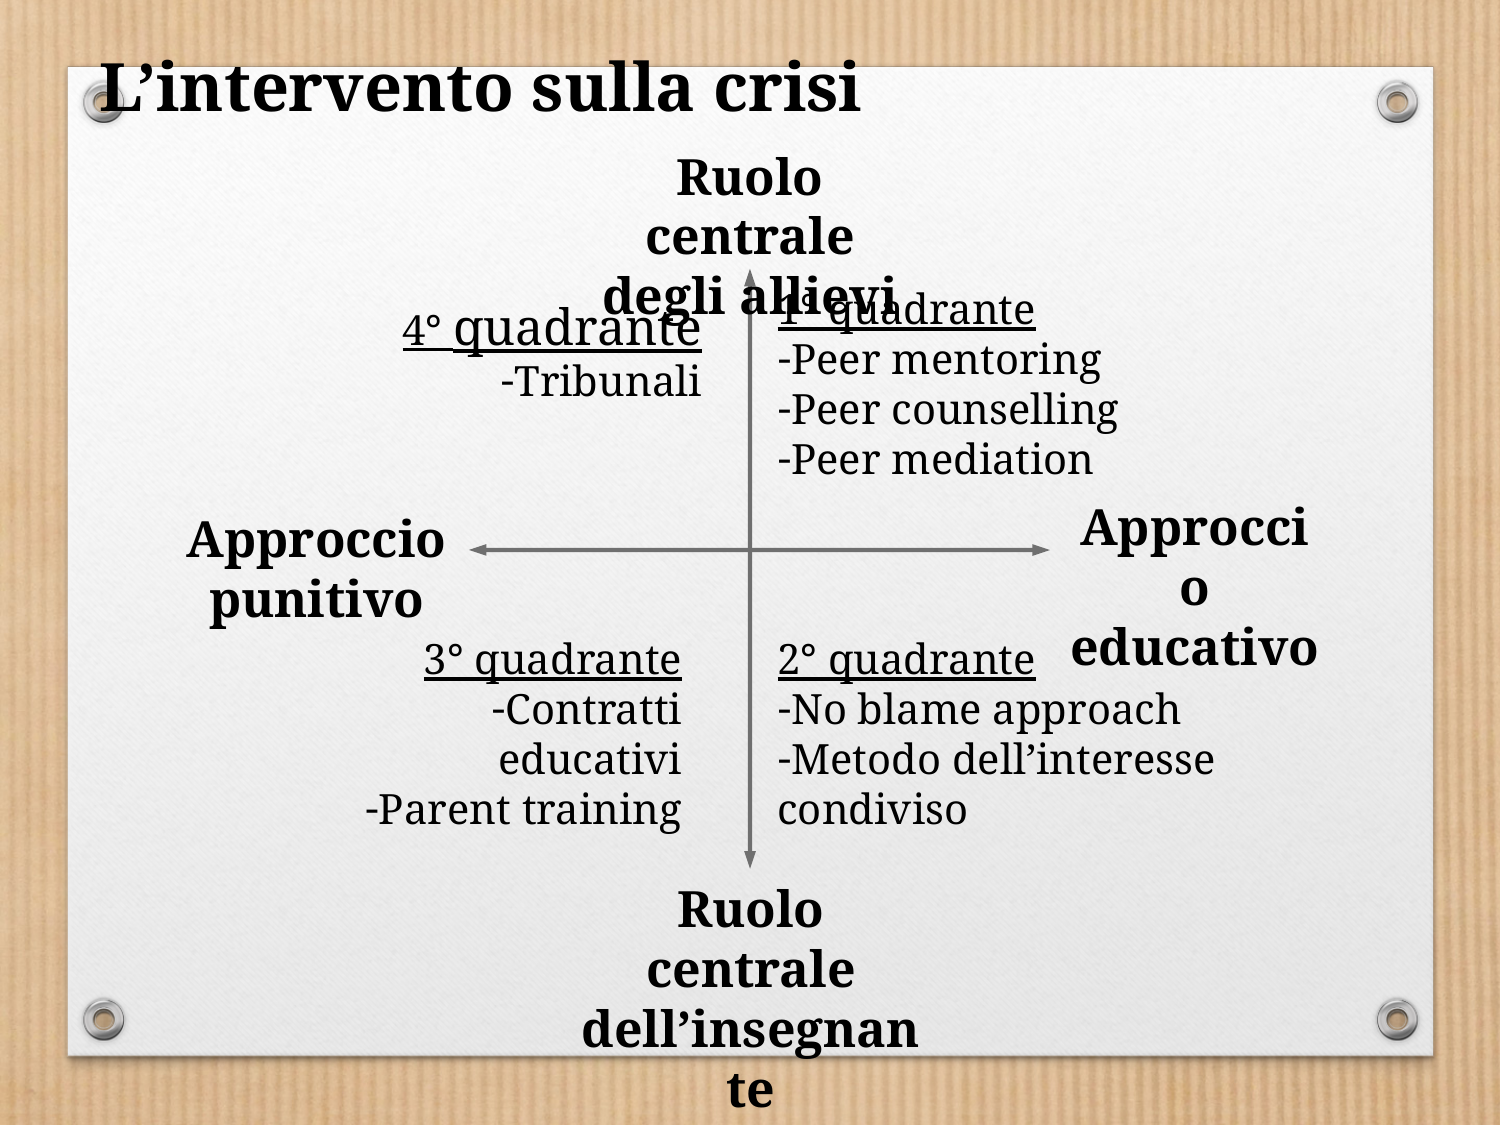

L’intervento sulla crisi
Ruolo centrale degli allievi
1° quadrante
Peer mentoring
Peer counselling
Peer mediation
4° quadrante
Tribunali
Approccio educativo
Approccio punitivo
3° quadrante
Contratti educativi
Parent training
2° quadrante
No blame approach
Metodo dell’interesse condiviso
Ruolo centrale dell’insegnante